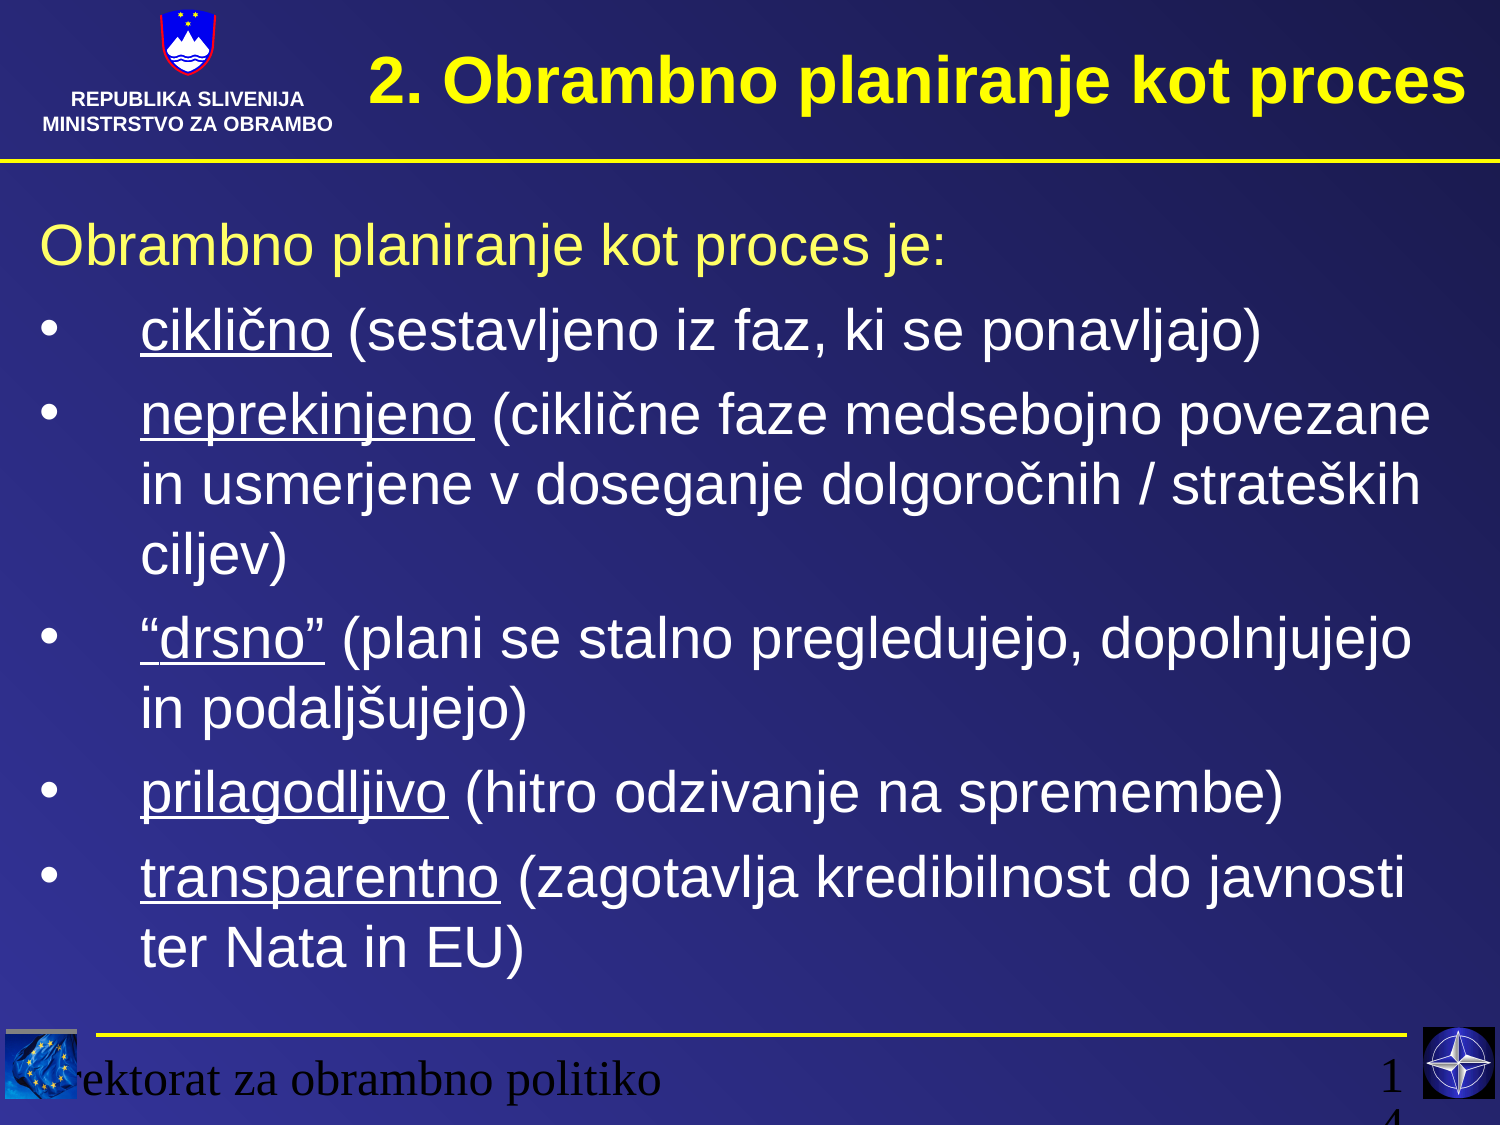

# 2. Obrambno planiranje kot proces
Obrambno planiranje kot proces je:
ciklično (sestavljeno iz faz, ki se ponavljajo)
neprekinjeno (ciklične faze medsebojno povezane in usmerjene v doseganje dolgoročnih / strateških ciljev)
“drsno” (plani se stalno pregledujejo, dopolnjujejo in podaljšujejo)
prilagodljivo (hitro odzivanje na spremembe)
transparentno (zagotavlja kredibilnost do javnosti ter Nata in EU)
14
Direktorat za obrambno politiko